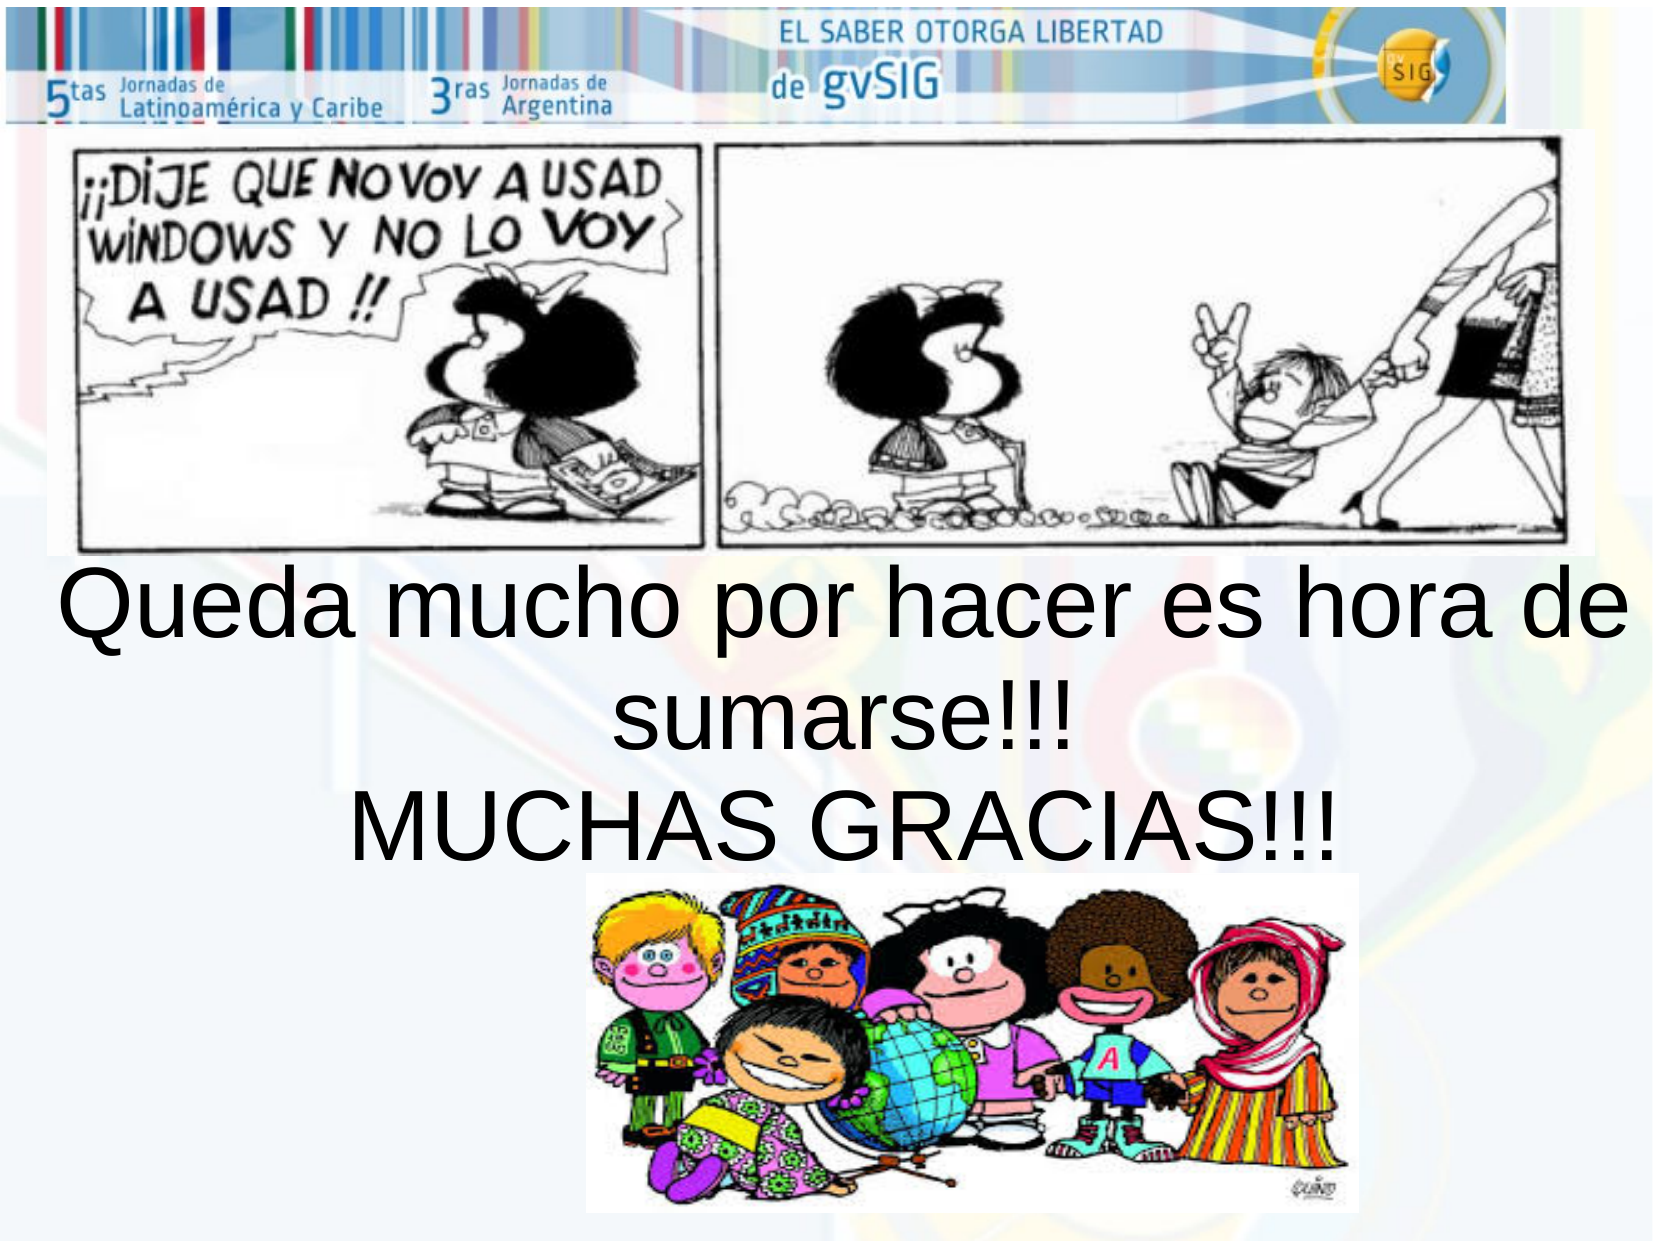

# Queda mucho por hacer es hora de sumarse!!!
MUCHAS GRACIAS!!!